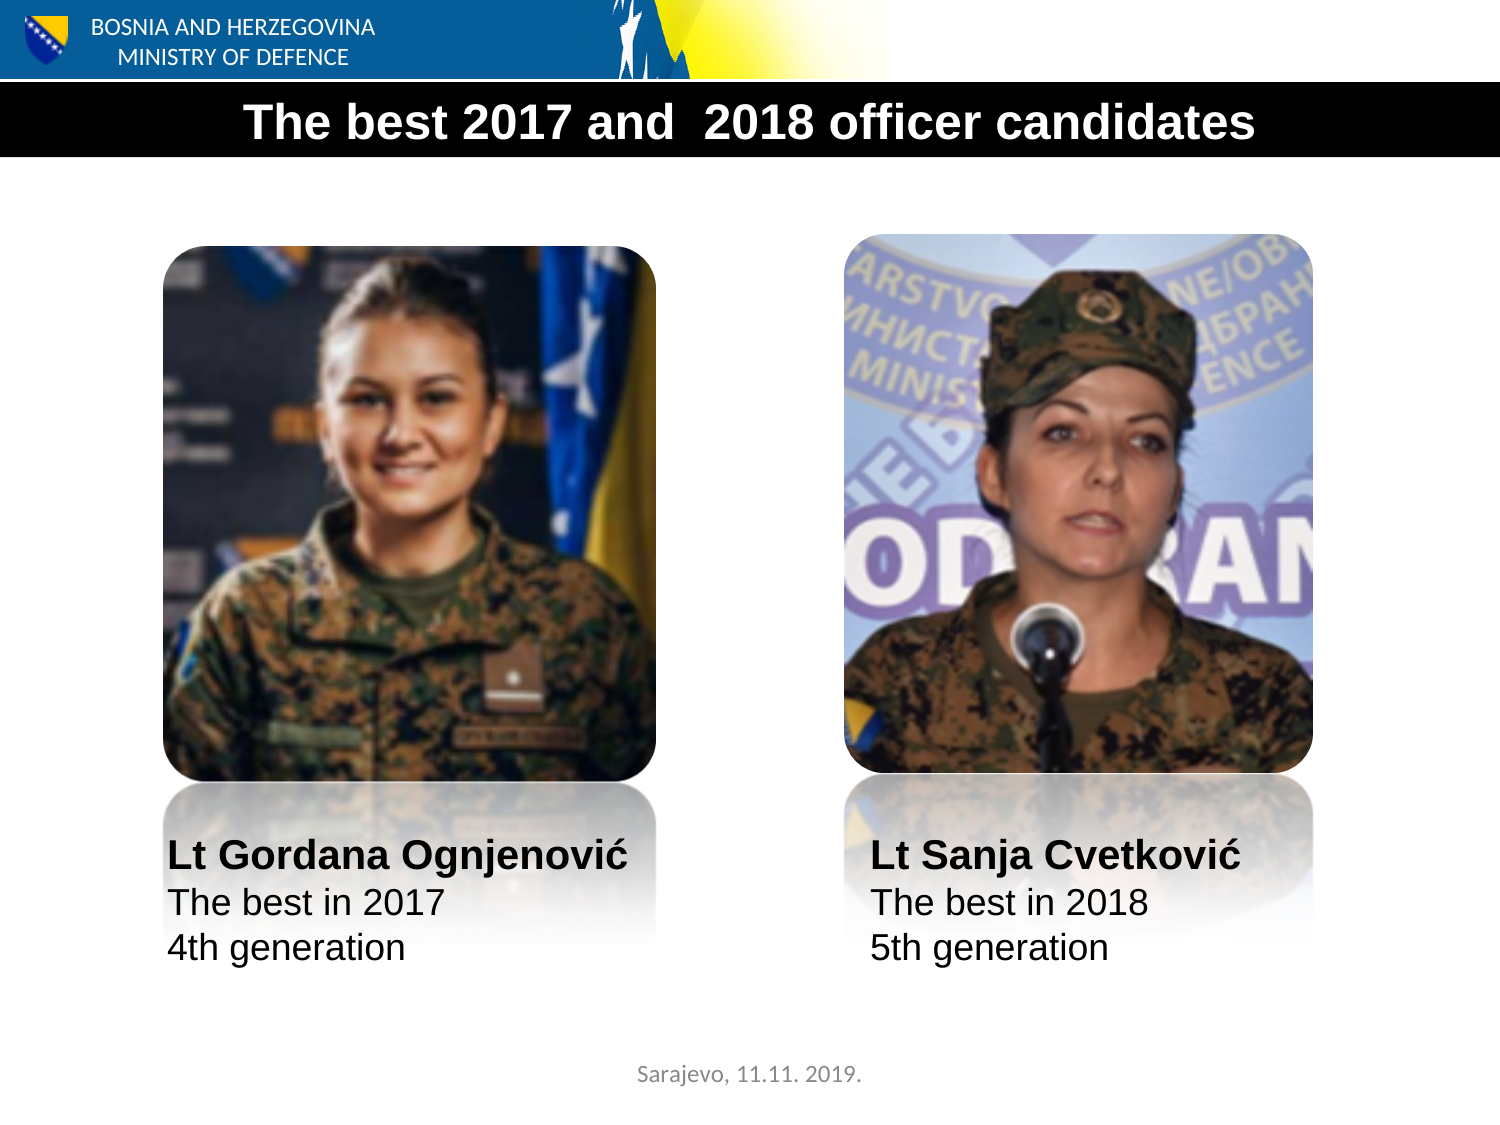

# The best 2017 and 2018 officer candidates
Lt Gordana Ognjenović
The best in 2017
4th generation
Lt Sanja Cvetković
The best in 2018
5th generation
Sarajevo, 11.11. 2019.